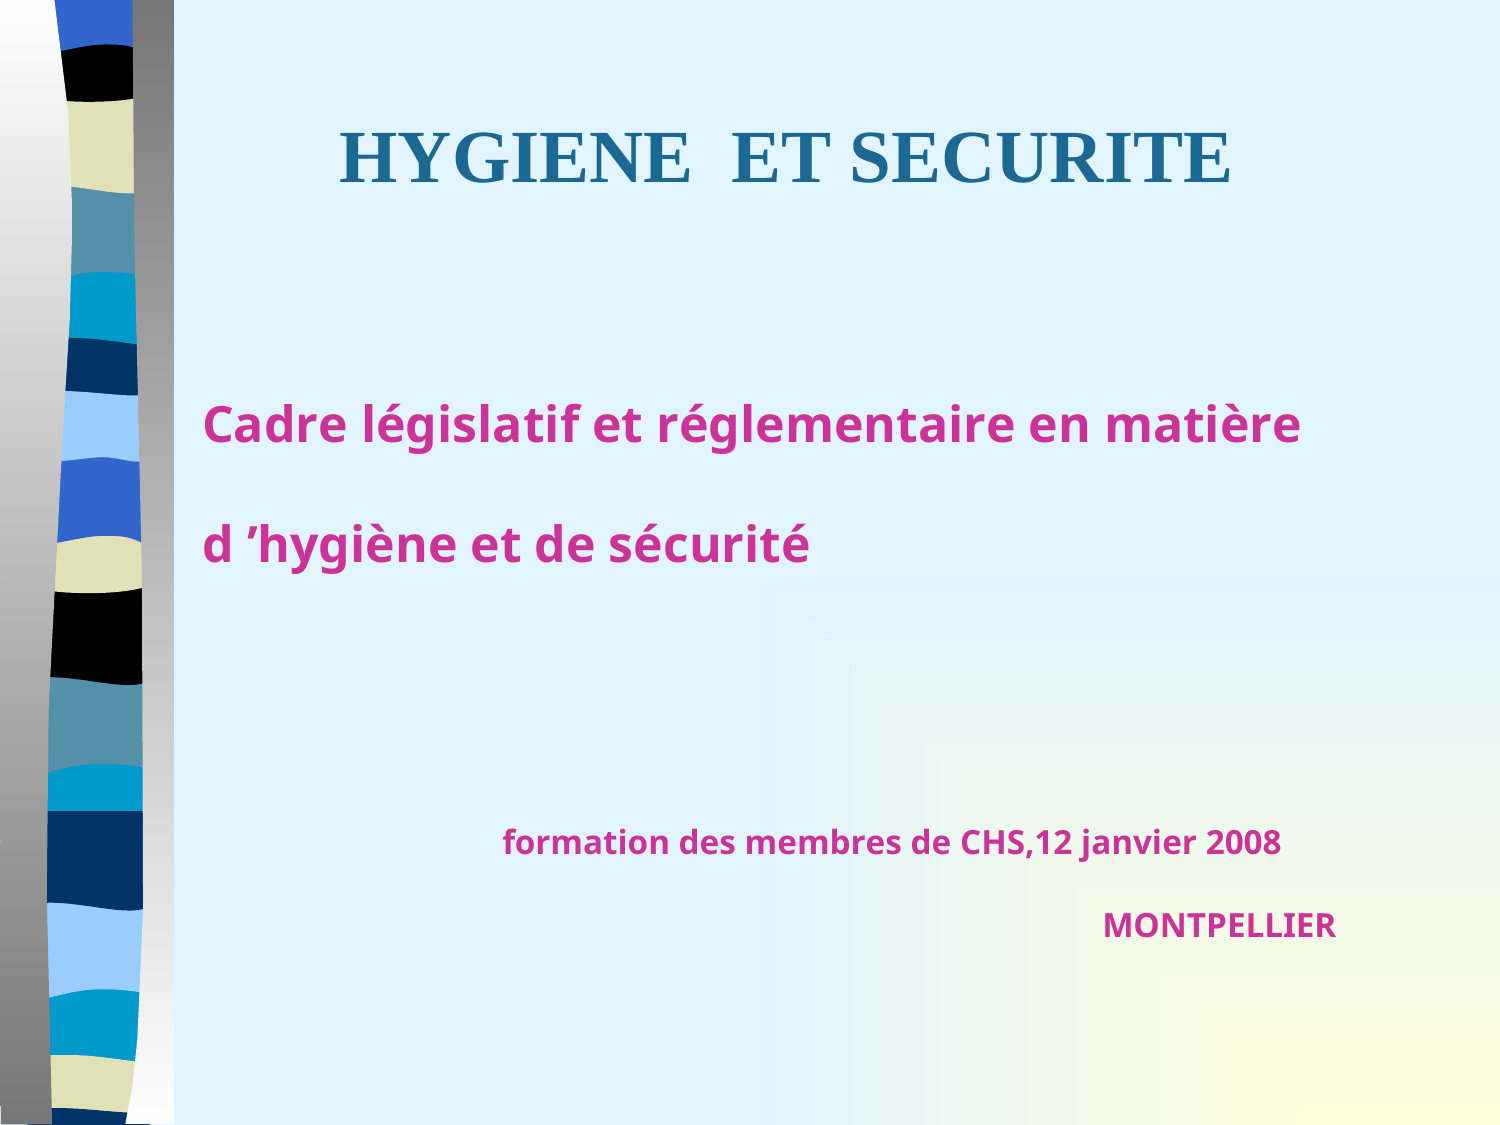

HYGIENE ET SECURITE
Cadre législatif et réglementaire en matière d ’hygiène et de sécurité
		formation des membres de CHS,12 janvier 2008							MONTPELLIER